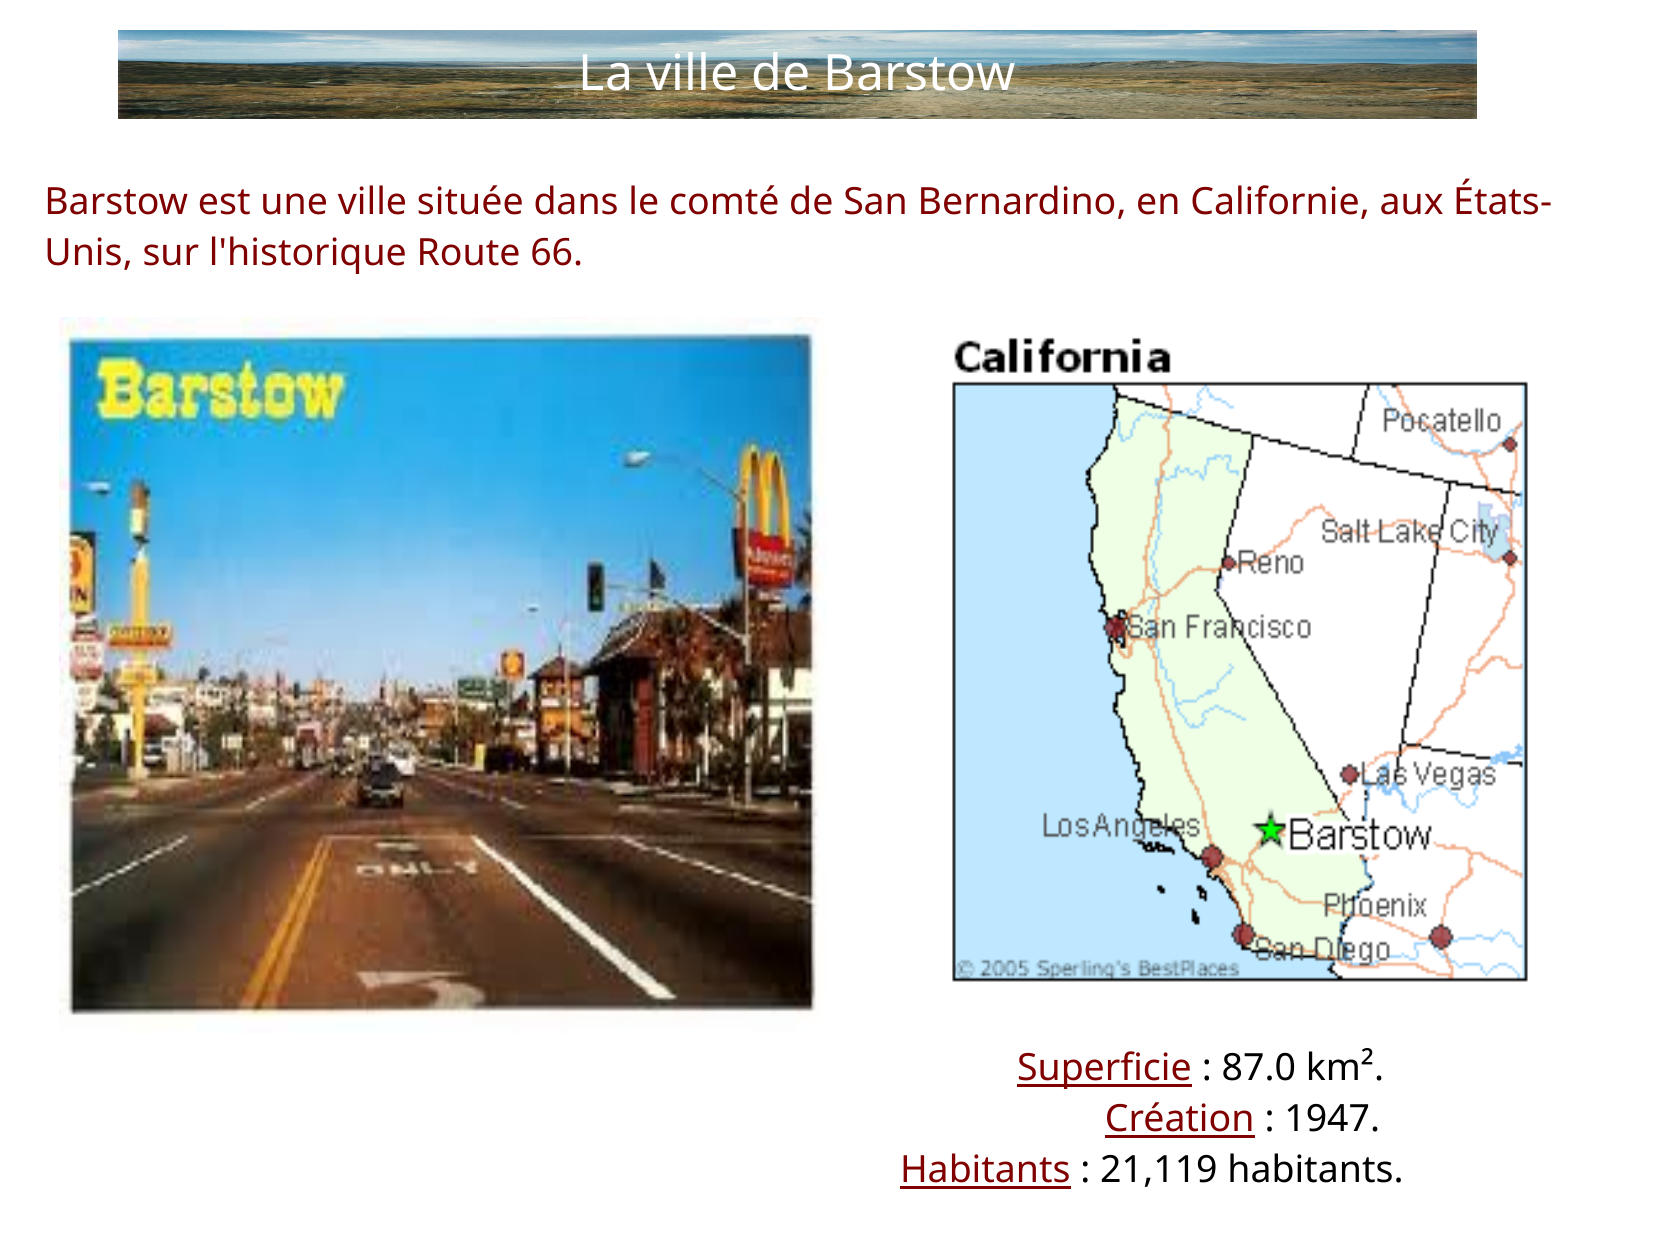

La ville de Barstow
Barstow est une ville située dans le comté de San Bernardino, en Californie, aux États-Unis, sur l'historique Route 66.
 Superficie : 87.0 km².
 Création : 1947.
 Habitants : 21,119 habitants.